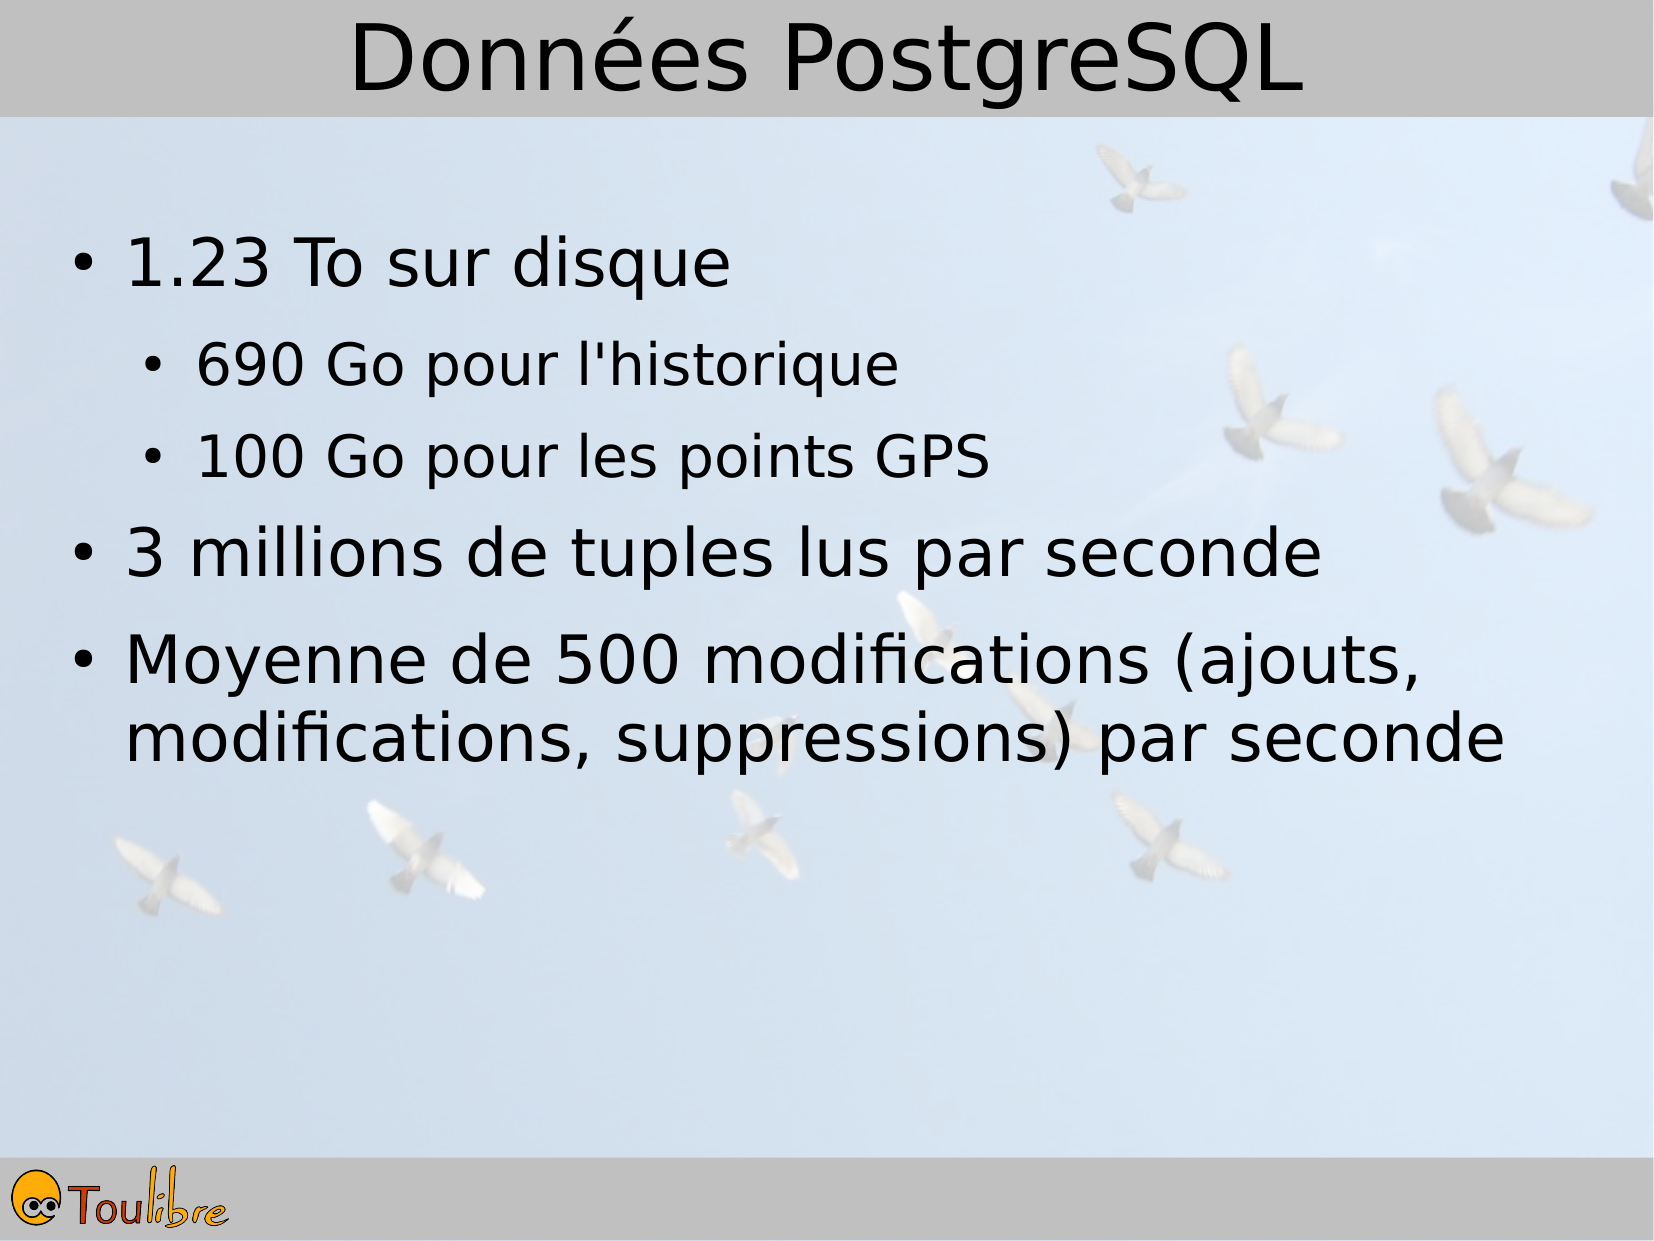

# Données PostgreSQL
1.23 To sur disque
690 Go pour l'historique
100 Go pour les points GPS
3 millions de tuples lus par seconde
Moyenne de 500 modifications (ajouts, modifications, suppressions) par seconde